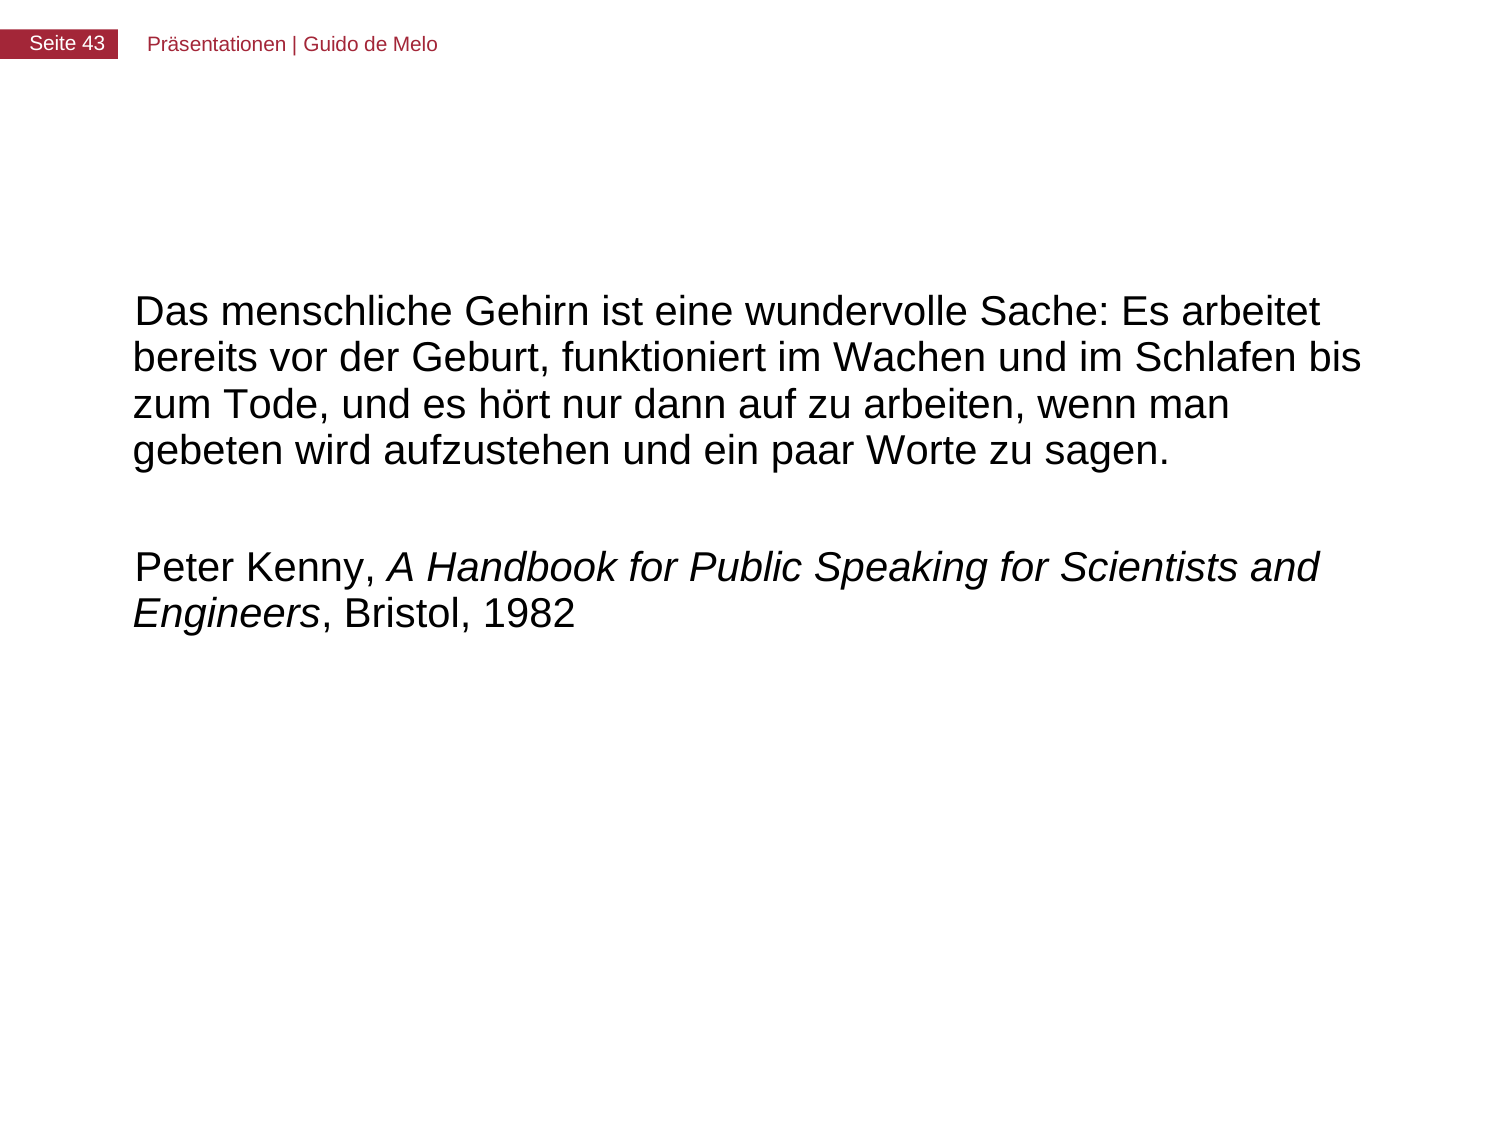

#
Das menschliche Gehirn ist eine wundervolle Sache: Es arbeitet bereits vor der Geburt, funktioniert im Wachen und im Schlafen bis zum Tode, und es hört nur dann auf zu arbeiten, wenn man gebeten wird aufzustehen und ein paar Worte zu sagen.
Peter Kenny, A Handbook for Public Speaking for Scientists and Engineers, Bristol, 1982